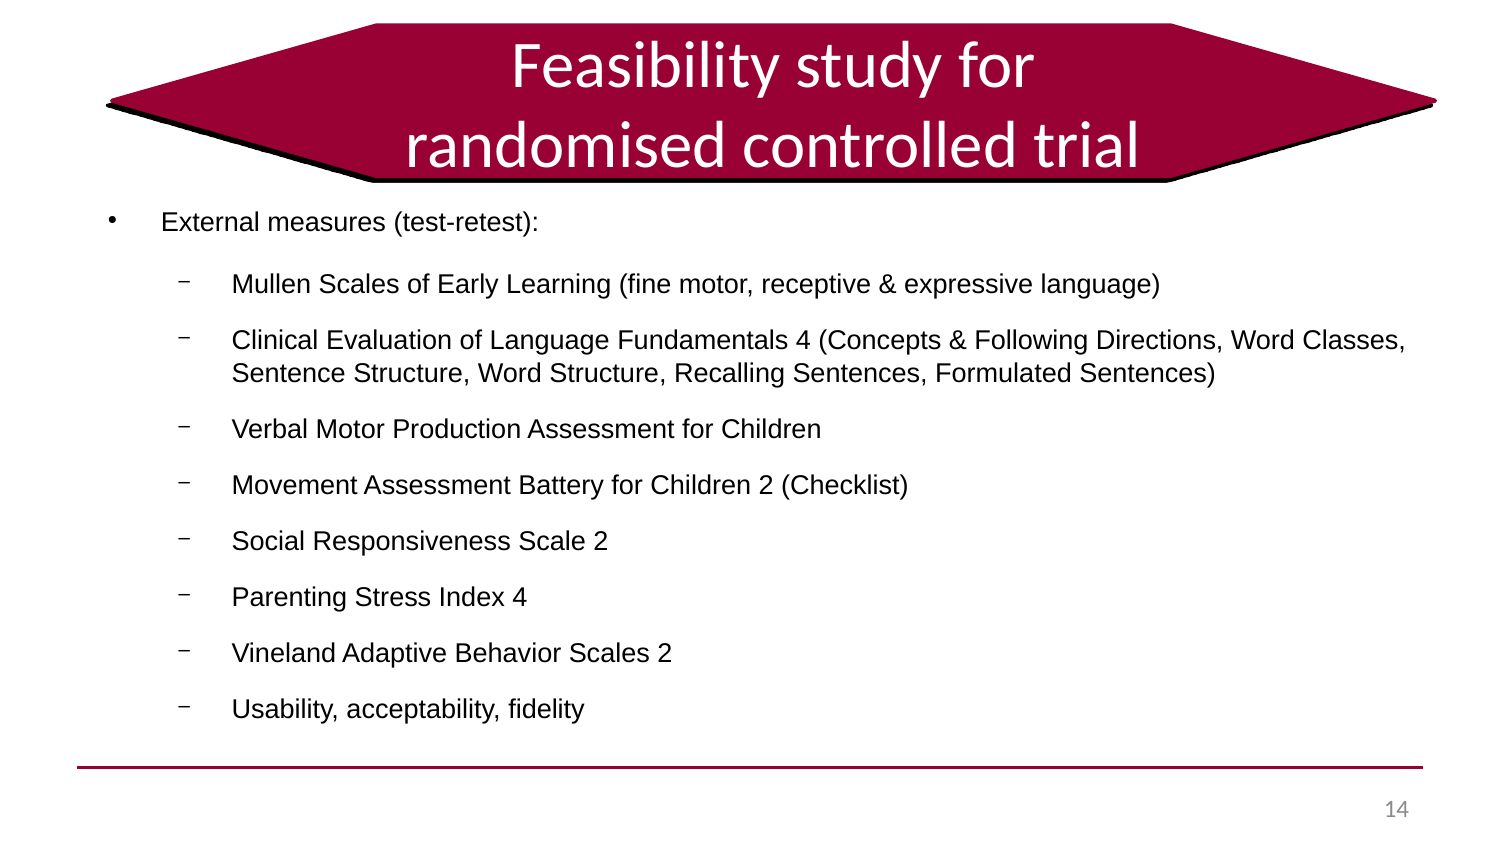

Feasibility study for randomised controlled trial
# External measures (test-retest):
Mullen Scales of Early Learning (fine motor, receptive & expressive language)
Clinical Evaluation of Language Fundamentals 4 (Concepts & Following Directions, Word Classes, Sentence Structure, Word Structure, Recalling Sentences, Formulated Sentences)
Verbal Motor Production Assessment for Children
Movement Assessment Battery for Children 2 (Checklist)
Social Responsiveness Scale 2
Parenting Stress Index 4
Vineland Adaptive Behavior Scales 2
Usability, acceptability, fidelity